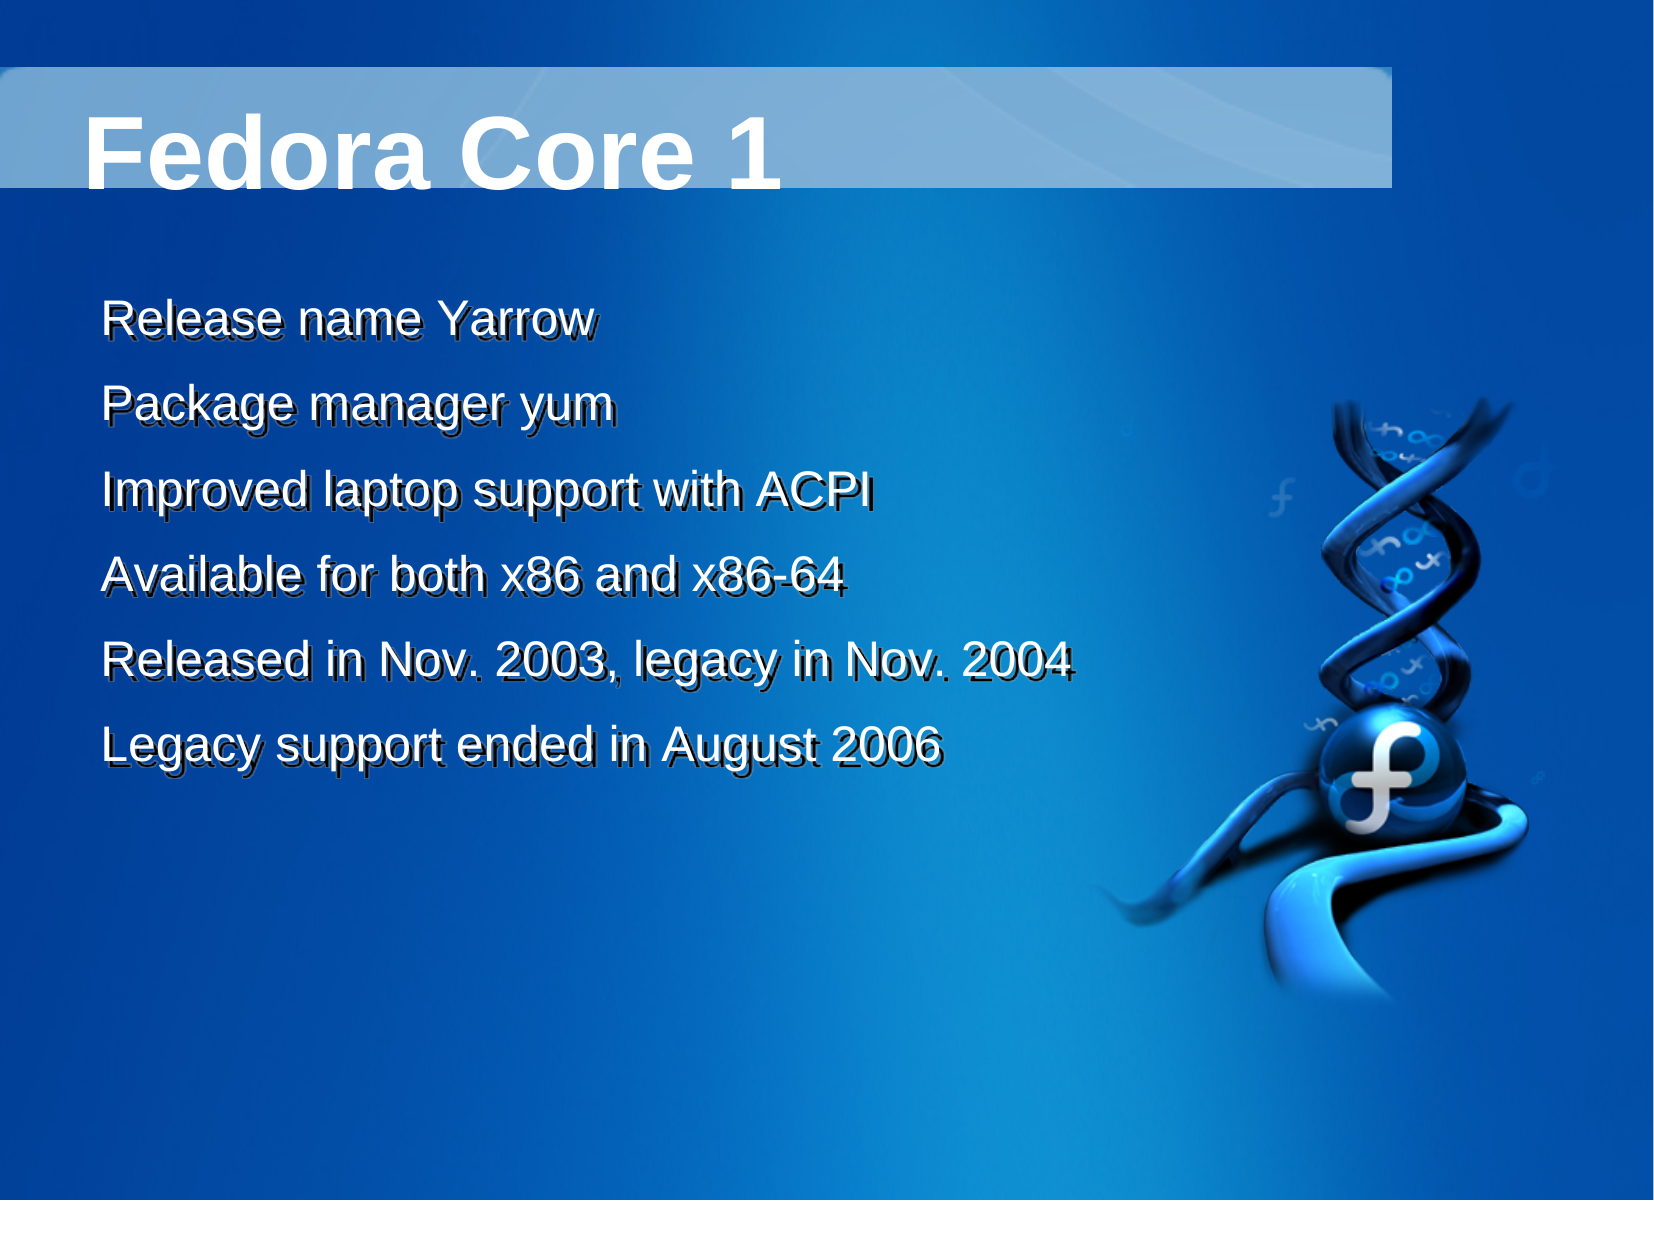

# Fedora Core 1
Release name Yarrow
Package manager yum
Improved laptop support with ACPI
Available for both x86 and x86-64
Released in Nov. 2003, legacy in Nov. 2004
Legacy support ended in August 2006